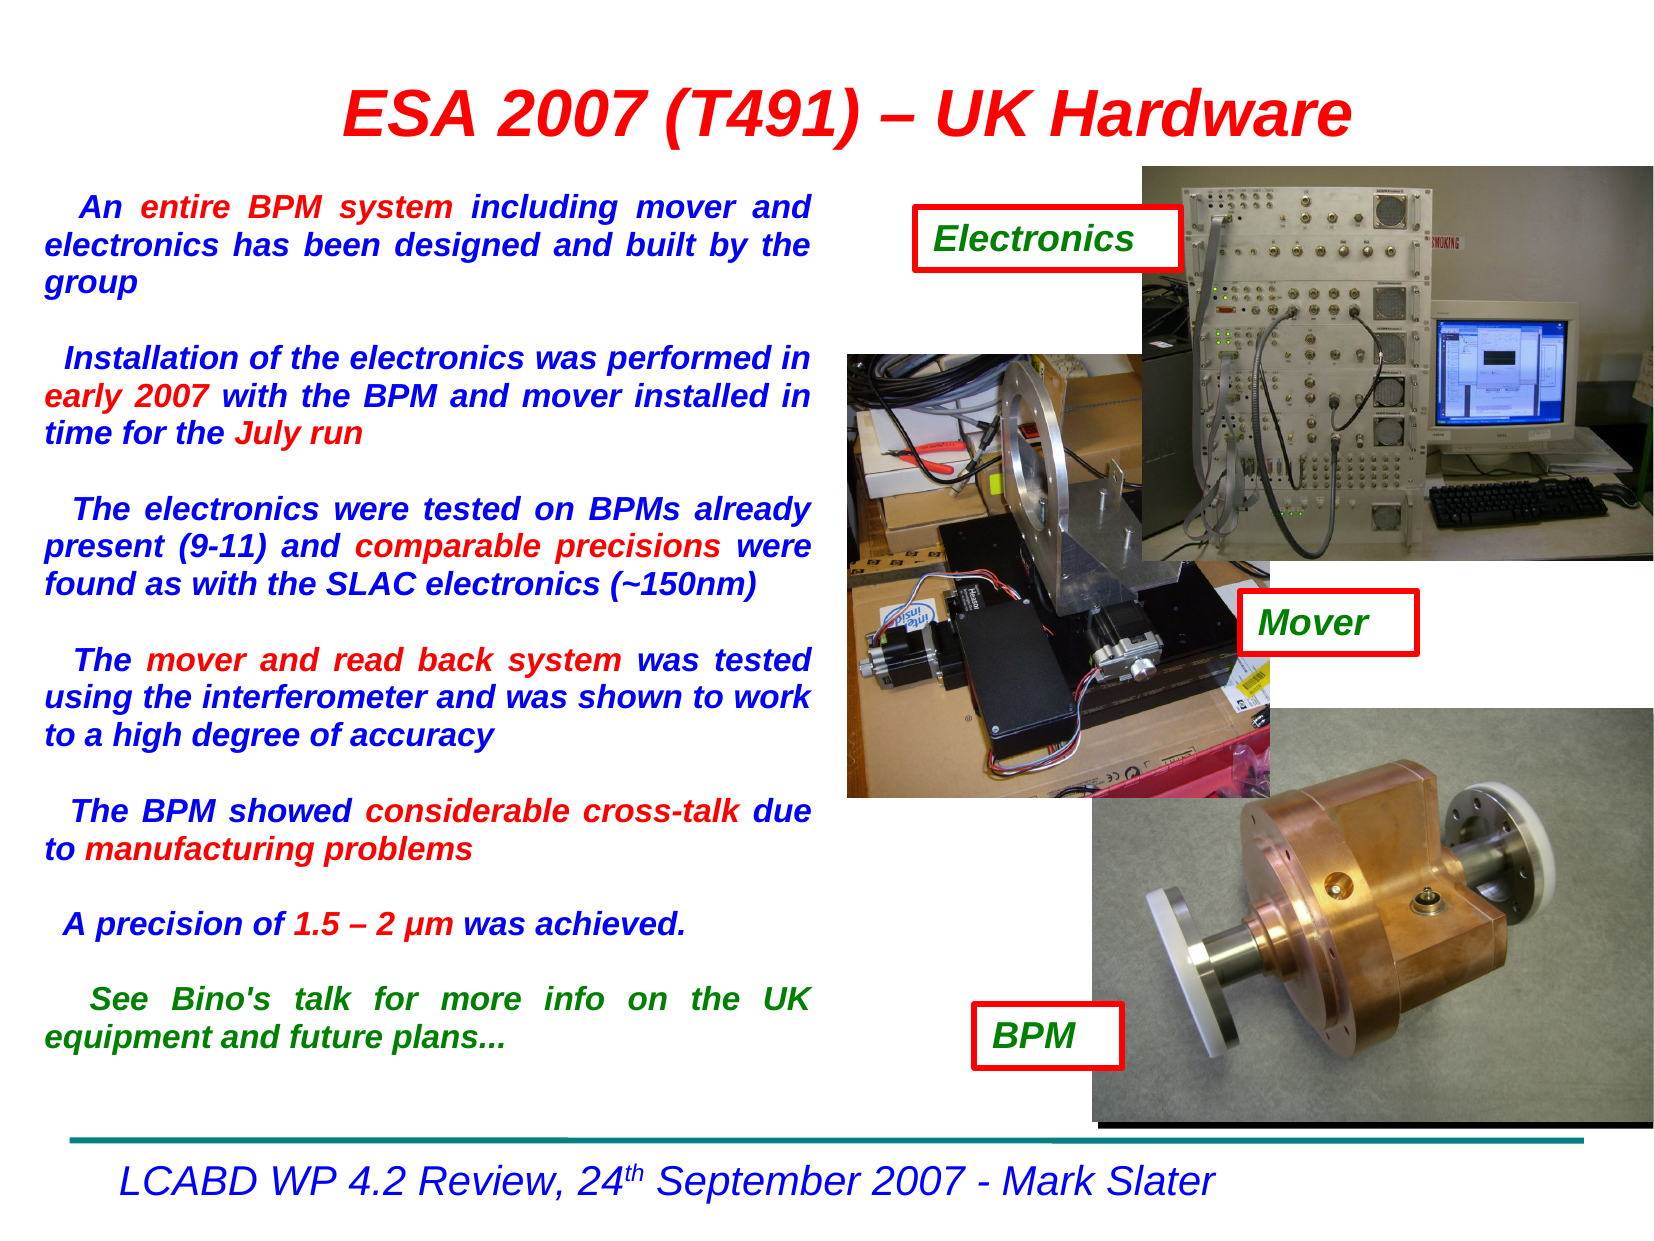

ESA 2007 (T491) – UK Hardware
 An entire BPM system including mover and electronics has been designed and built by the group
 Installation of the electronics was performed in early 2007 with the BPM and mover installed in time for the July run
 The electronics were tested on BPMs already present (9-11) and comparable precisions were found as with the SLAC electronics (~150nm)
 The mover and read back system was tested using the interferometer and was shown to work to a high degree of accuracy
 The BPM showed considerable cross-talk due to manufacturing problems
 A precision of 1.5 – 2 μm was achieved.
 See Bino's talk for more info on the UK equipment and future plans...
Electronics
Mover
BPM
LCABD WP 4.2 Review, 24th September 2007 - Mark Slater